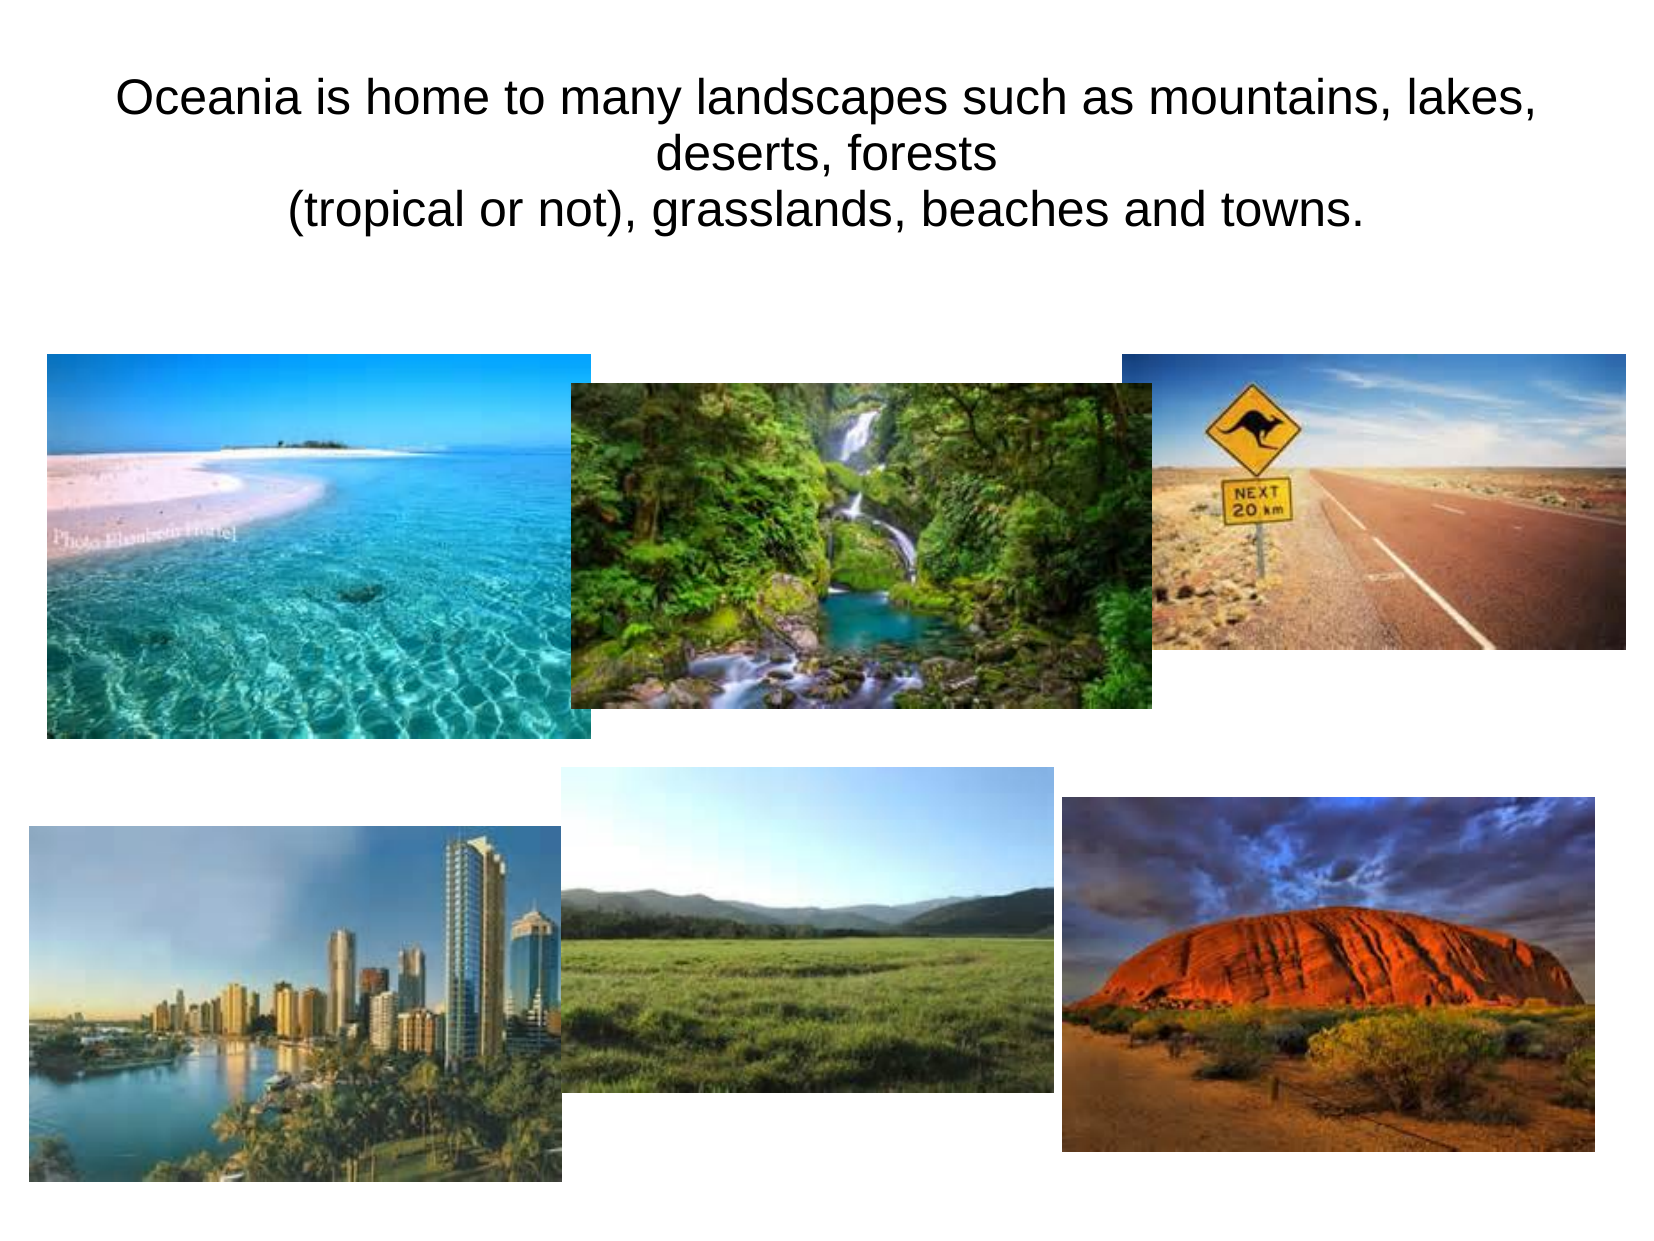

# Oceania is home to many landscapes such as mountains, lakes, deserts, forests (tropical or not), grasslands, beaches and towns.